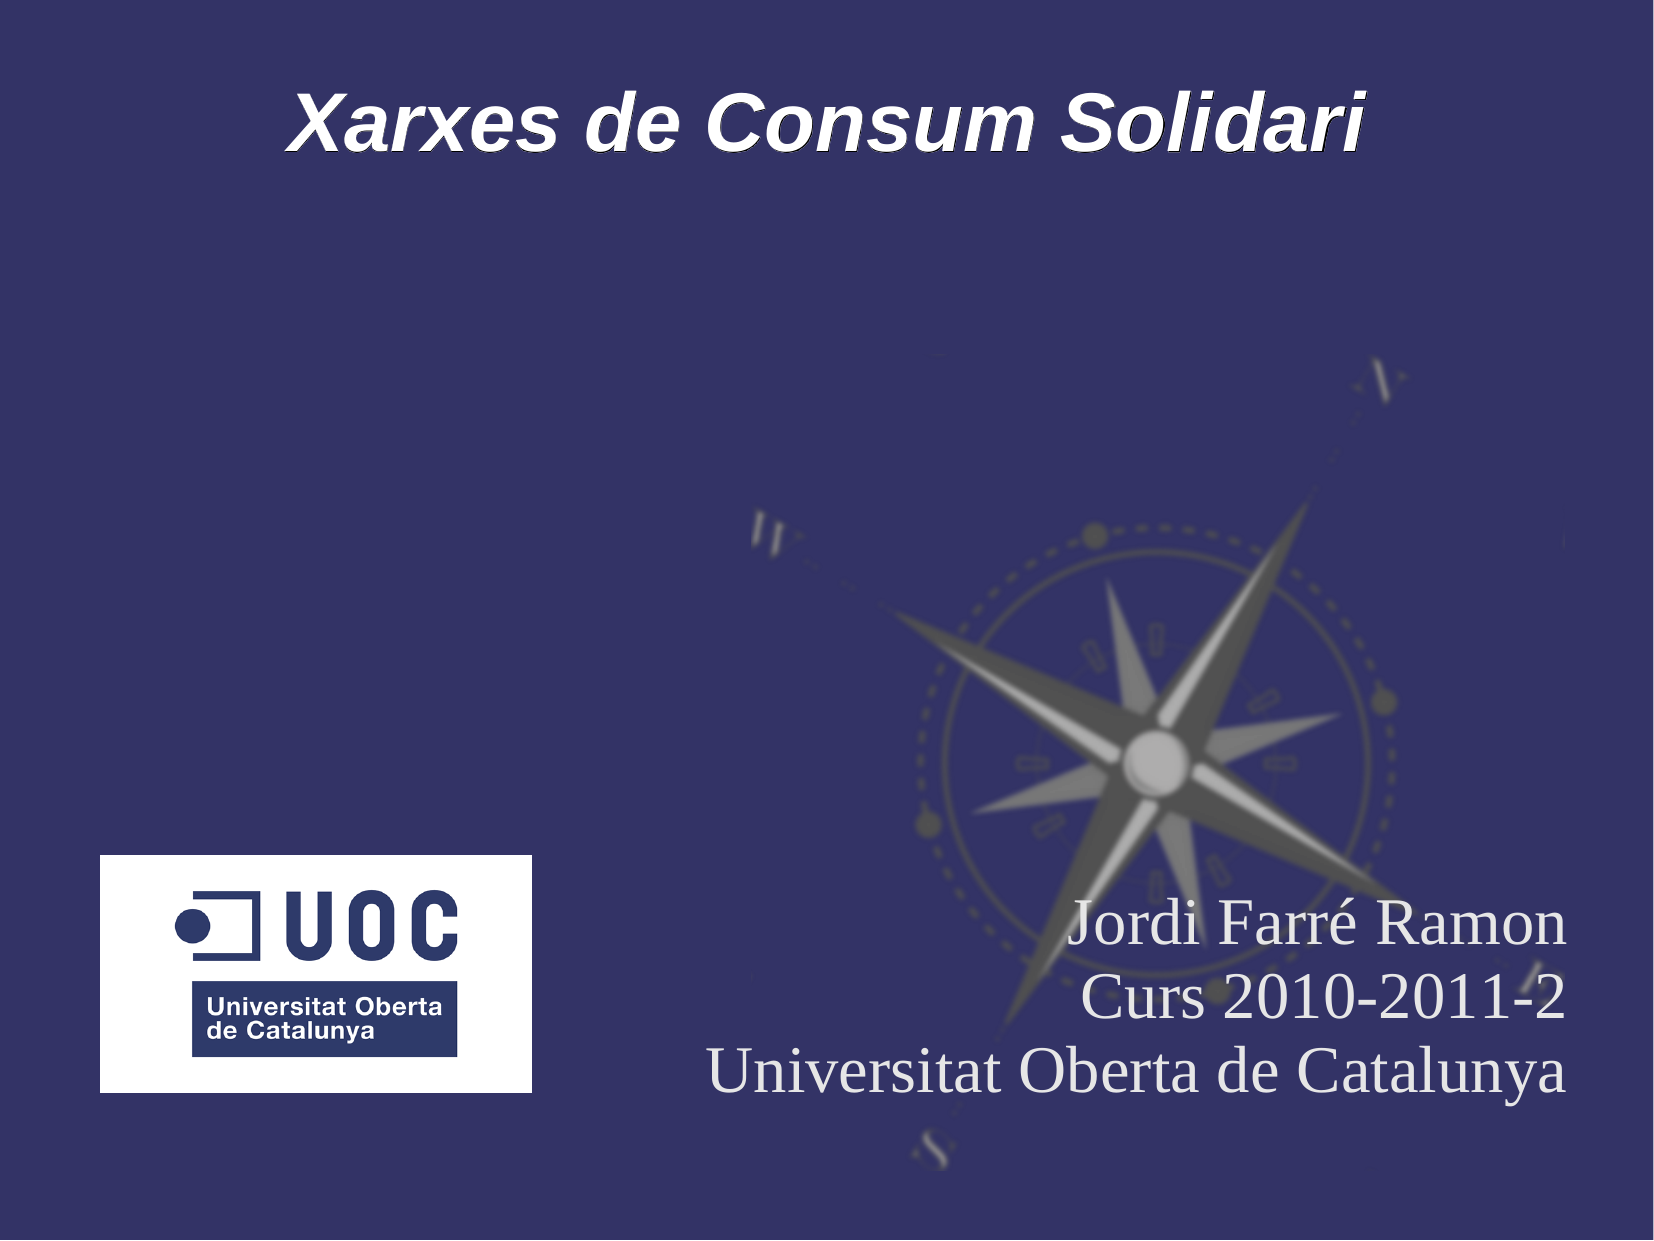

# Xarxes de Consum Solidari
Jordi Farré Ramon
Curs 2010-2011-2
Universitat Oberta de Catalunya